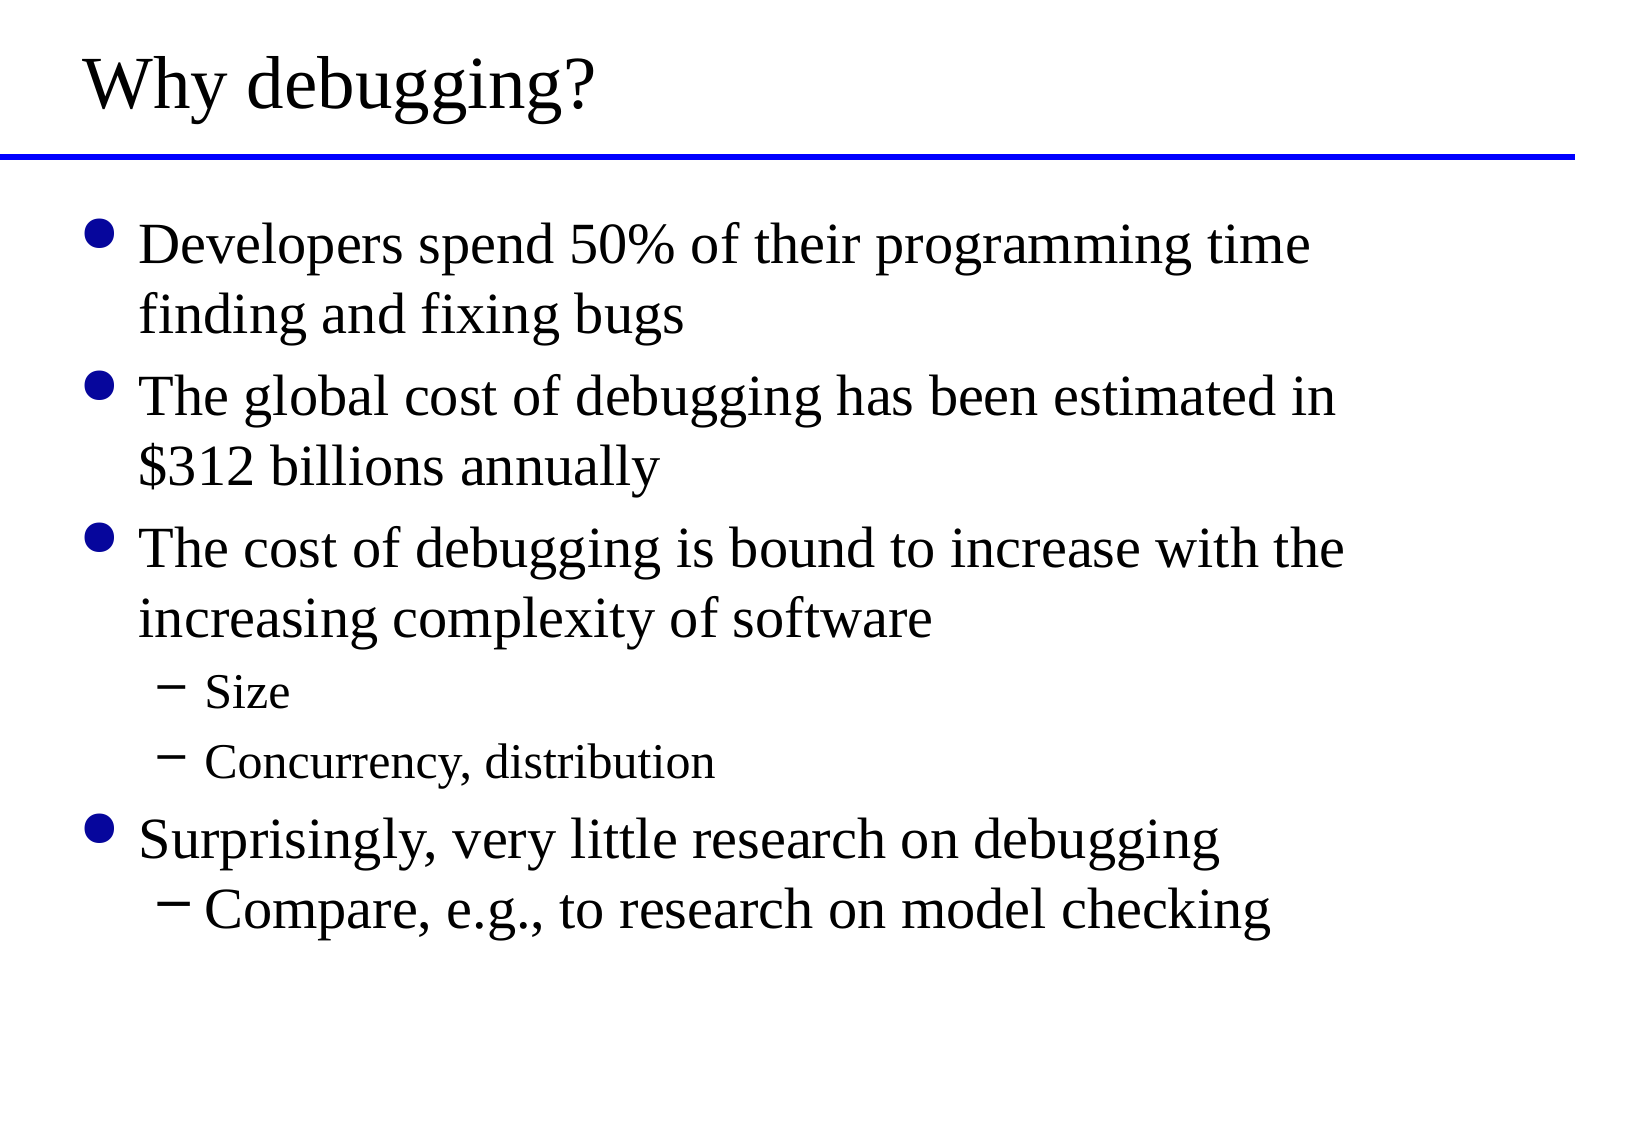

# Why debugging?
Developers spend 50% of their programming time finding and fixing bugs
The global cost of debugging has been estimated in $312 billions annually
The cost of debugging is bound to increase with the increasing complexity of software
Size
Concurrency, distribution
Surprisingly, very little research on debugging
Compare, e.g., to research on model checking